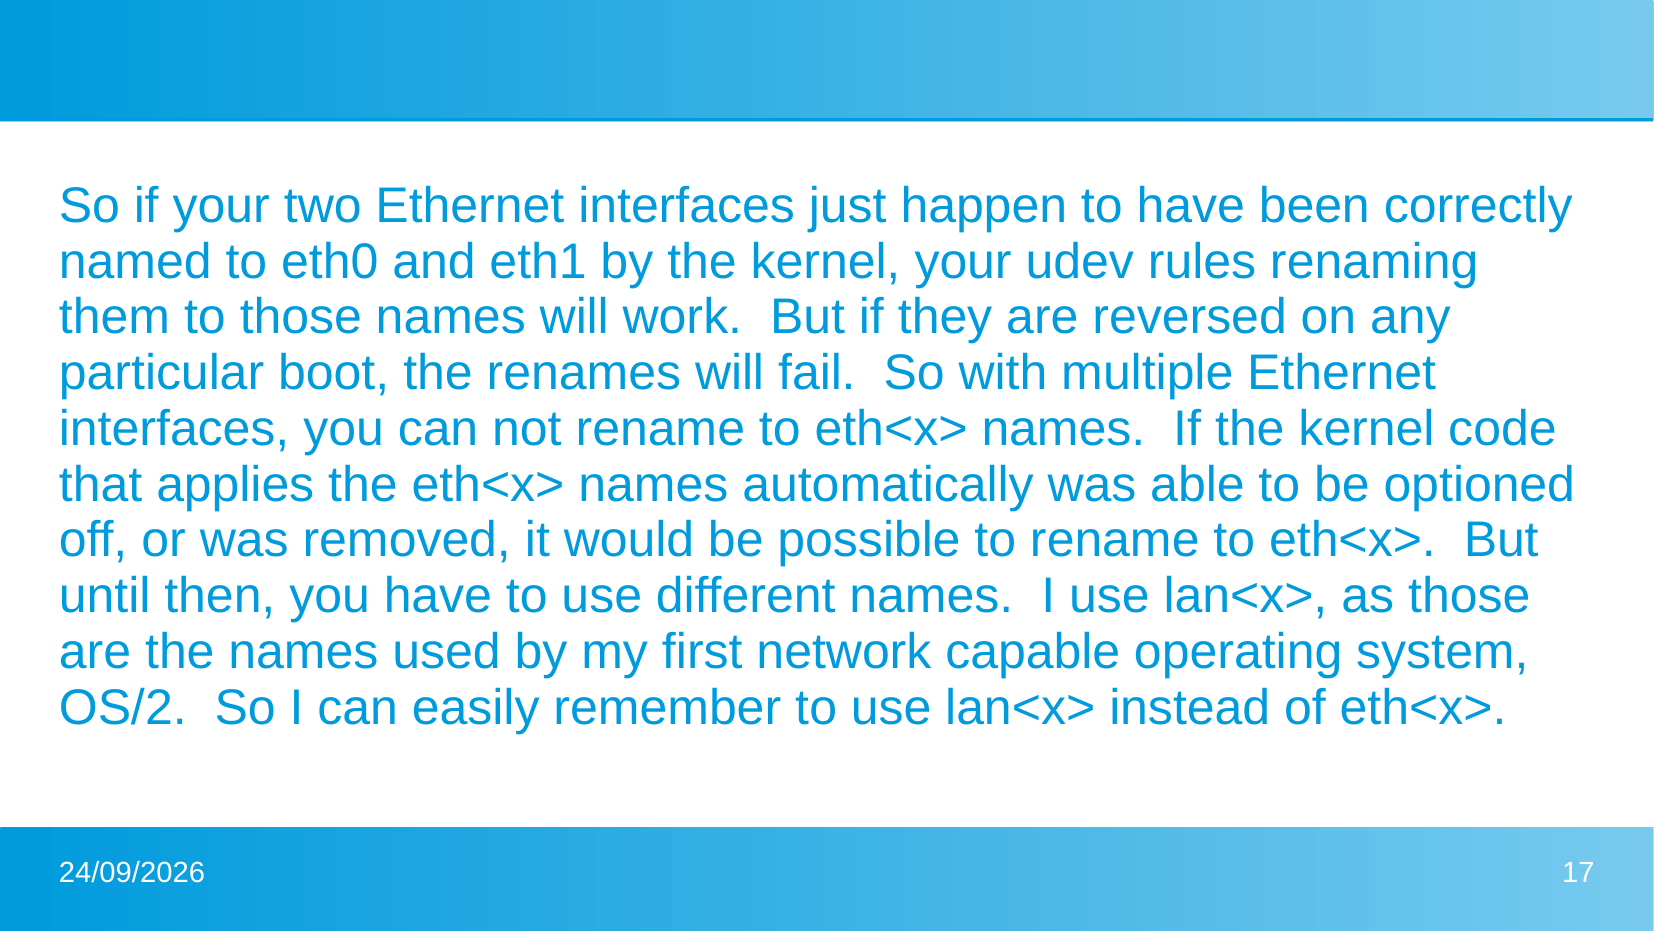

#
So if your two Ethernet interfaces just happen to have been correctly named to eth0 and eth1 by the kernel, your udev rules renaming them to those names will work. But if they are reversed on any particular boot, the renames will fail. So with multiple Ethernet interfaces, you can not rename to eth<x> names. If the kernel code that applies the eth<x> names automatically was able to be optioned off, or was removed, it would be possible to rename to eth<x>. But until then, you have to use different names. I use lan<x>, as those are the names used by my first network capable operating system, OS/2. So I can easily remember to use lan<x> instead of eth<x>.
17